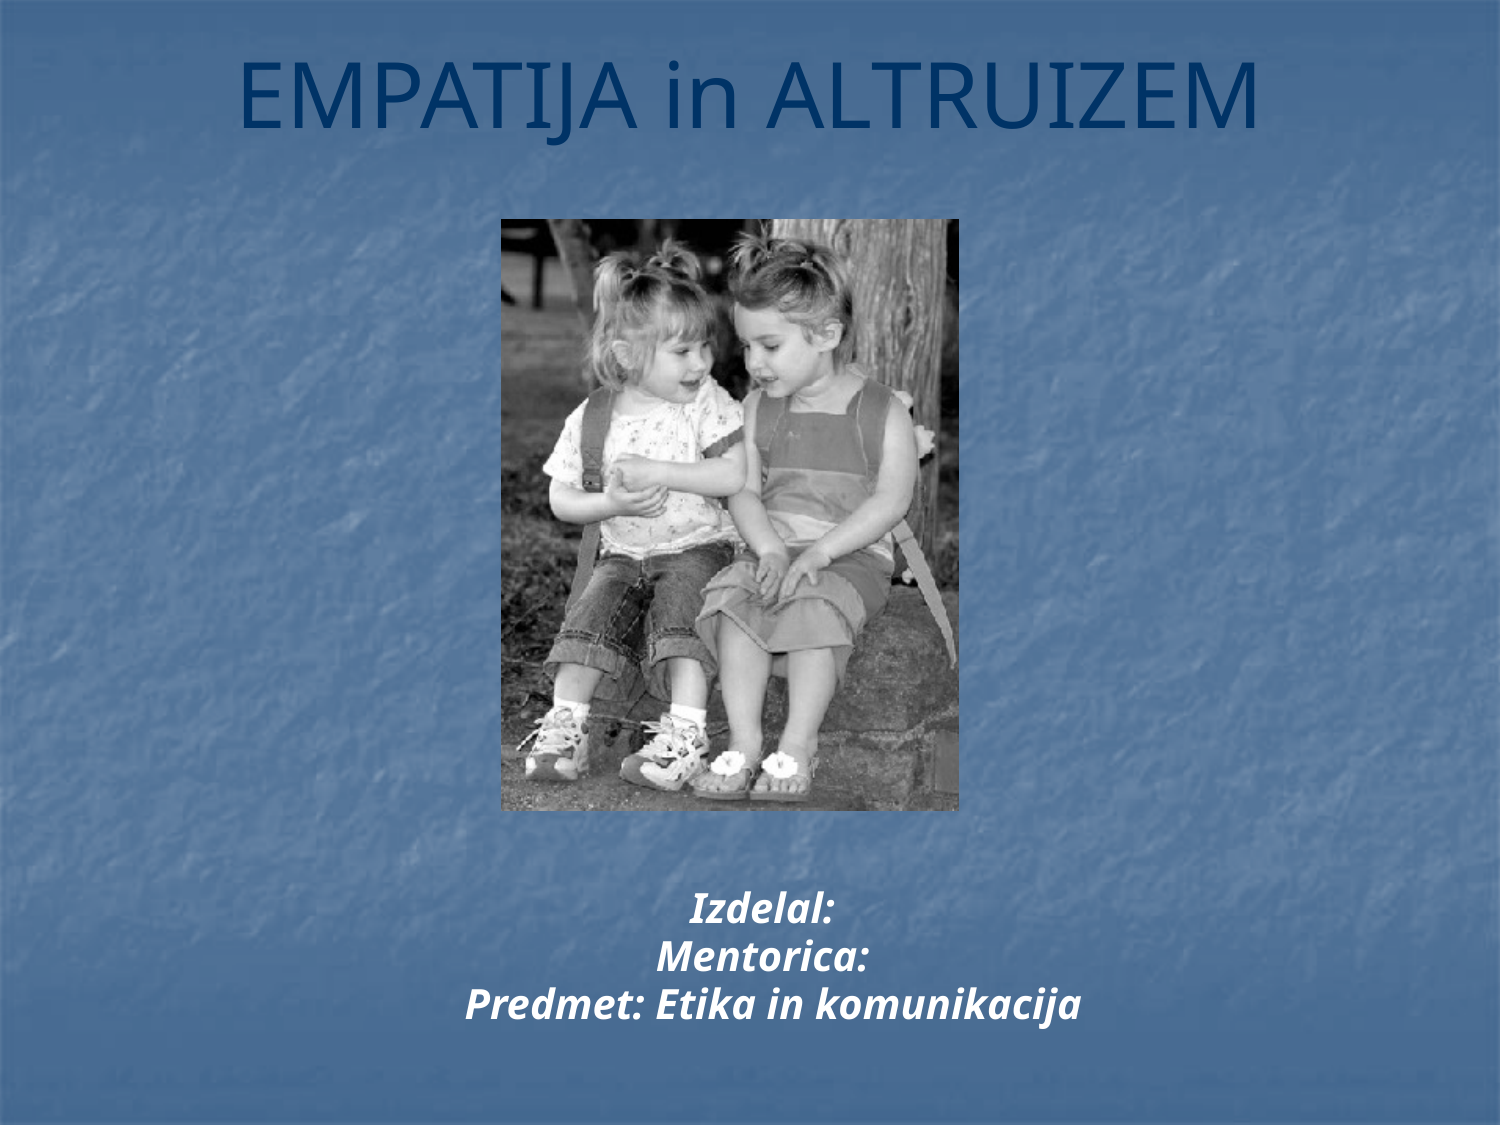

# EMPATIJA in ALTRUIZEM
Izdelal:
Mentorica:
Predmet: Etika in komunikacija